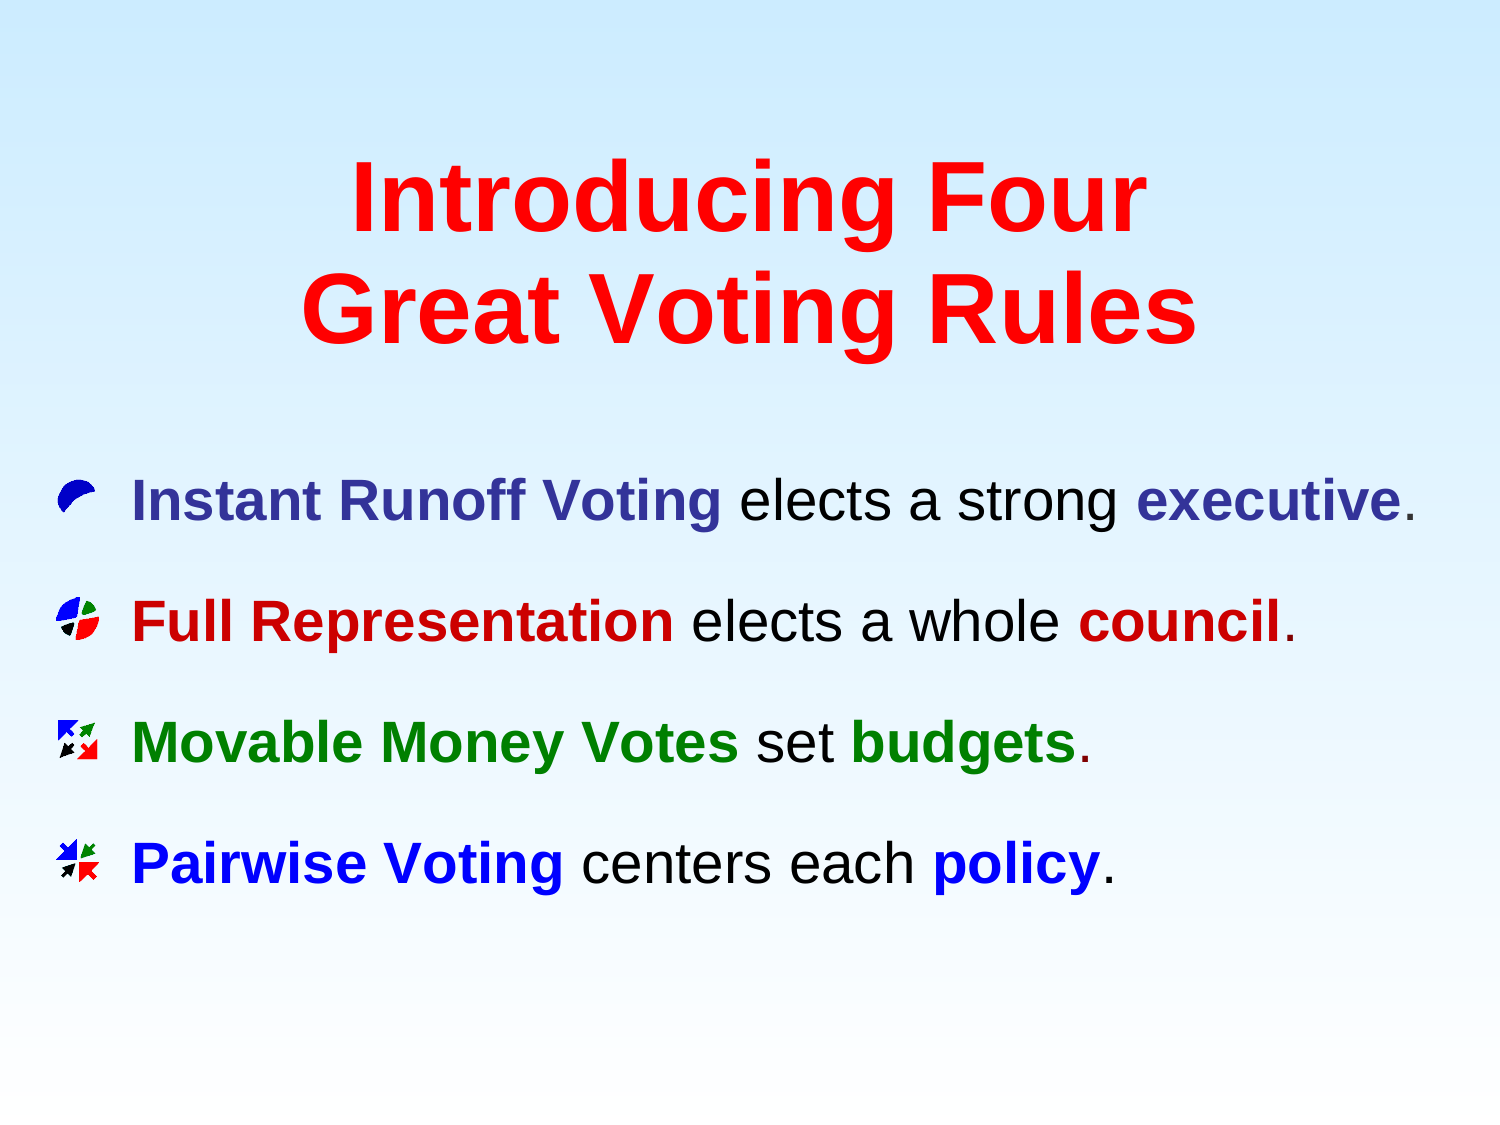

# Introducing Four Great Voting Rules
Instant Runoff Voting elects a strong executive.
Full Representation elects a whole council.
Movable Money Votes set budgets.
Pairwise Voting centers each policy.